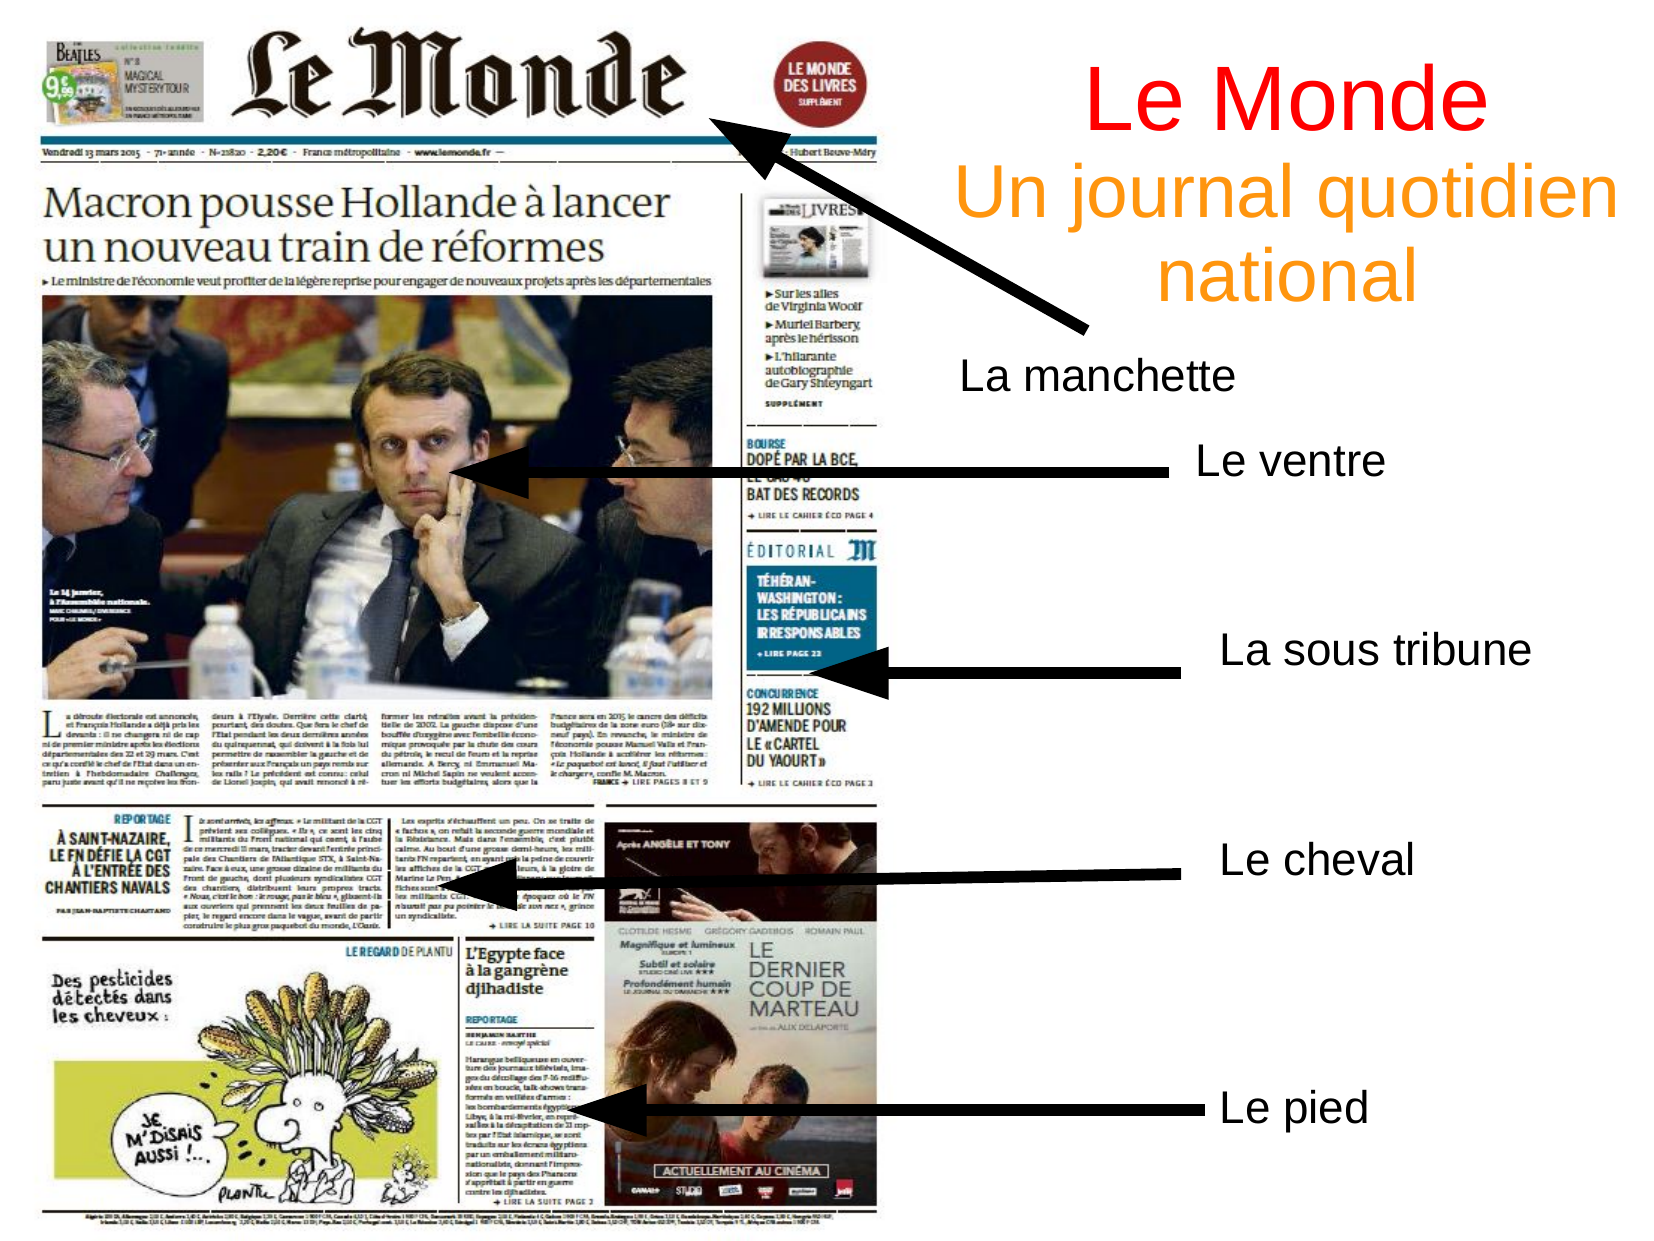

Le Monde
Un journal quotidien national
#
La manchette
Le ventre
La sous tribune
Le cheval
Le pied